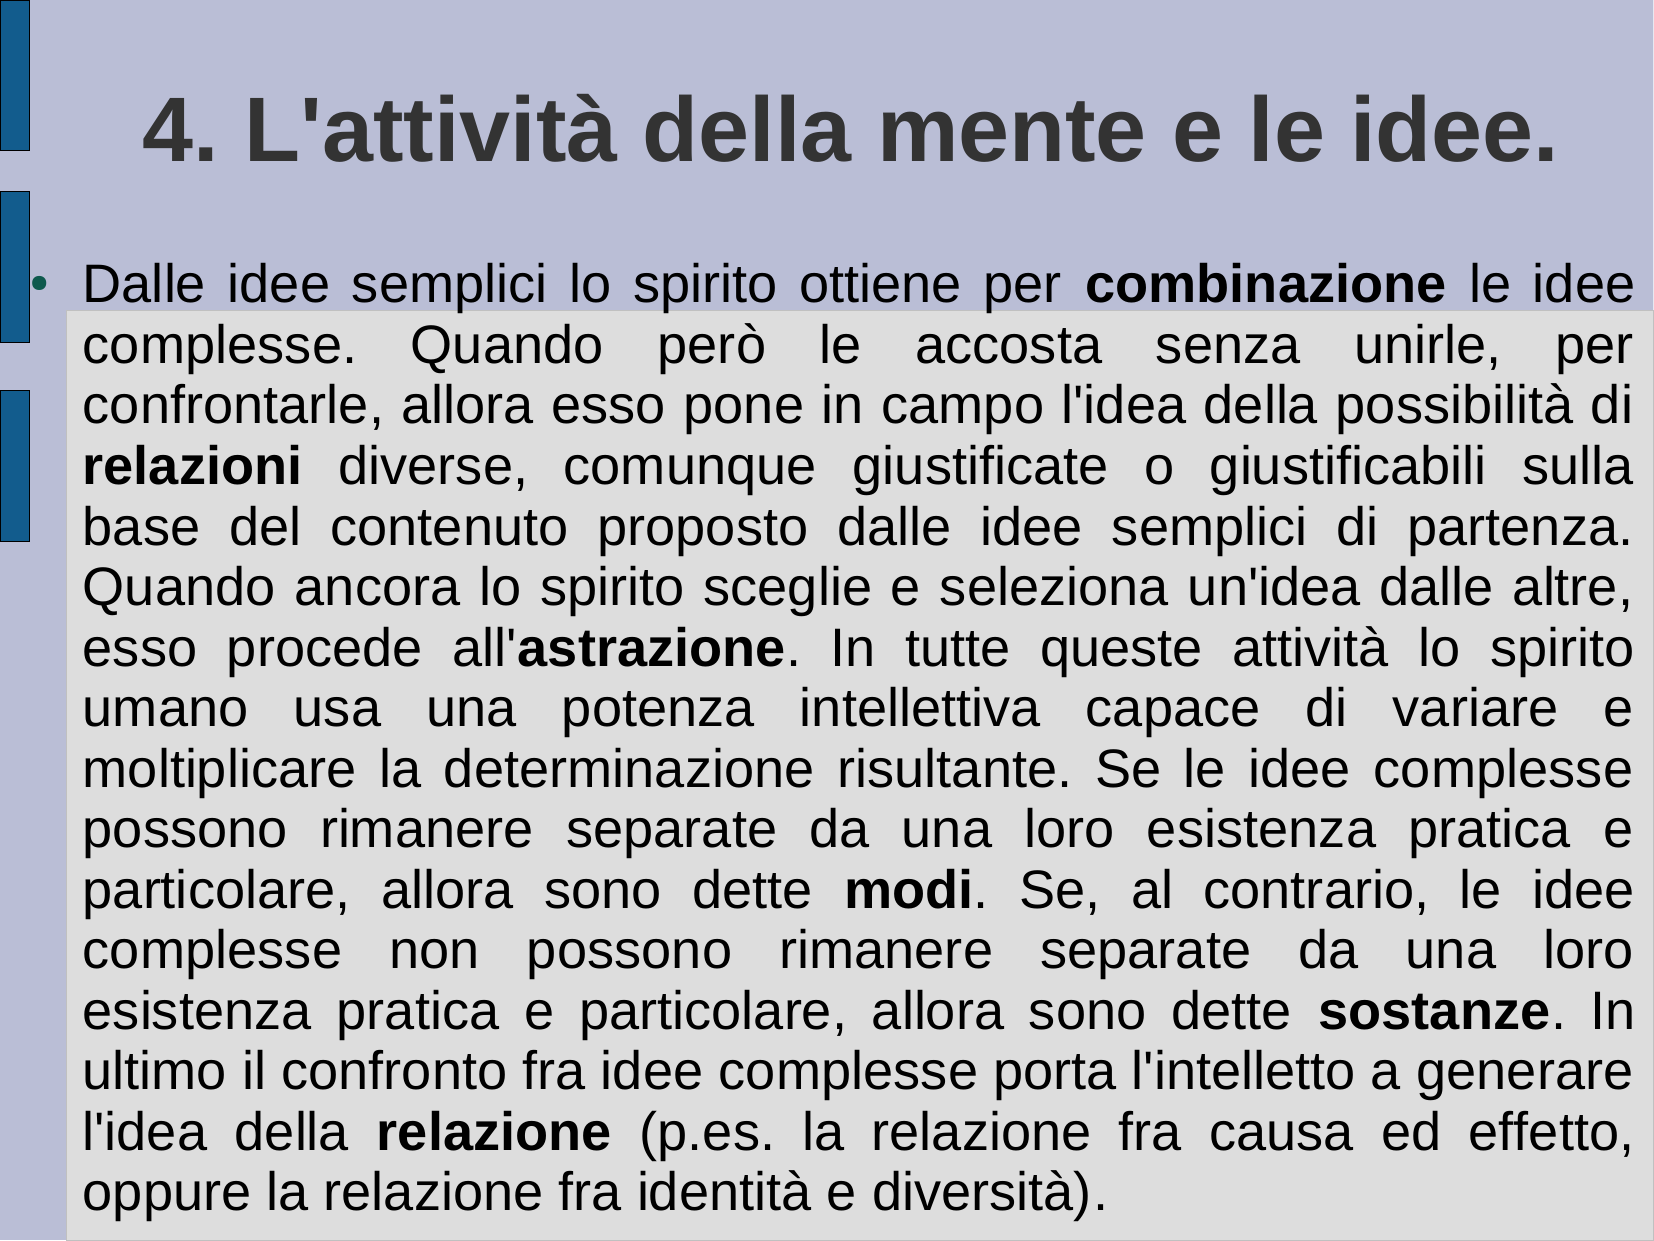

# 4. L'attività della mente e le idee.
Dalle idee semplici lo spirito ottiene per combinazione le idee complesse. Quando però le accosta senza unirle, per confrontarle, allora esso pone in campo l'idea della possibilità di relazioni diverse, comunque giustificate o giustificabili sulla base del contenuto proposto dalle idee semplici di partenza. Quando ancora lo spirito sceglie e seleziona un'idea dalle altre, esso procede all'astrazione. In tutte queste attività lo spirito umano usa una potenza intellettiva capace di variare e moltiplicare la determinazione risultante. Se le idee complesse possono rimanere separate da una loro esistenza pratica e particolare, allora sono dette modi. Se, al contrario, le idee complesse non possono rimanere separate da una loro esistenza pratica e particolare, allora sono dette sostanze. In ultimo il confronto fra idee complesse porta l'intelletto a generare l'idea della relazione (p.es. la relazione fra causa ed effetto, oppure la relazione fra identità e diversità).